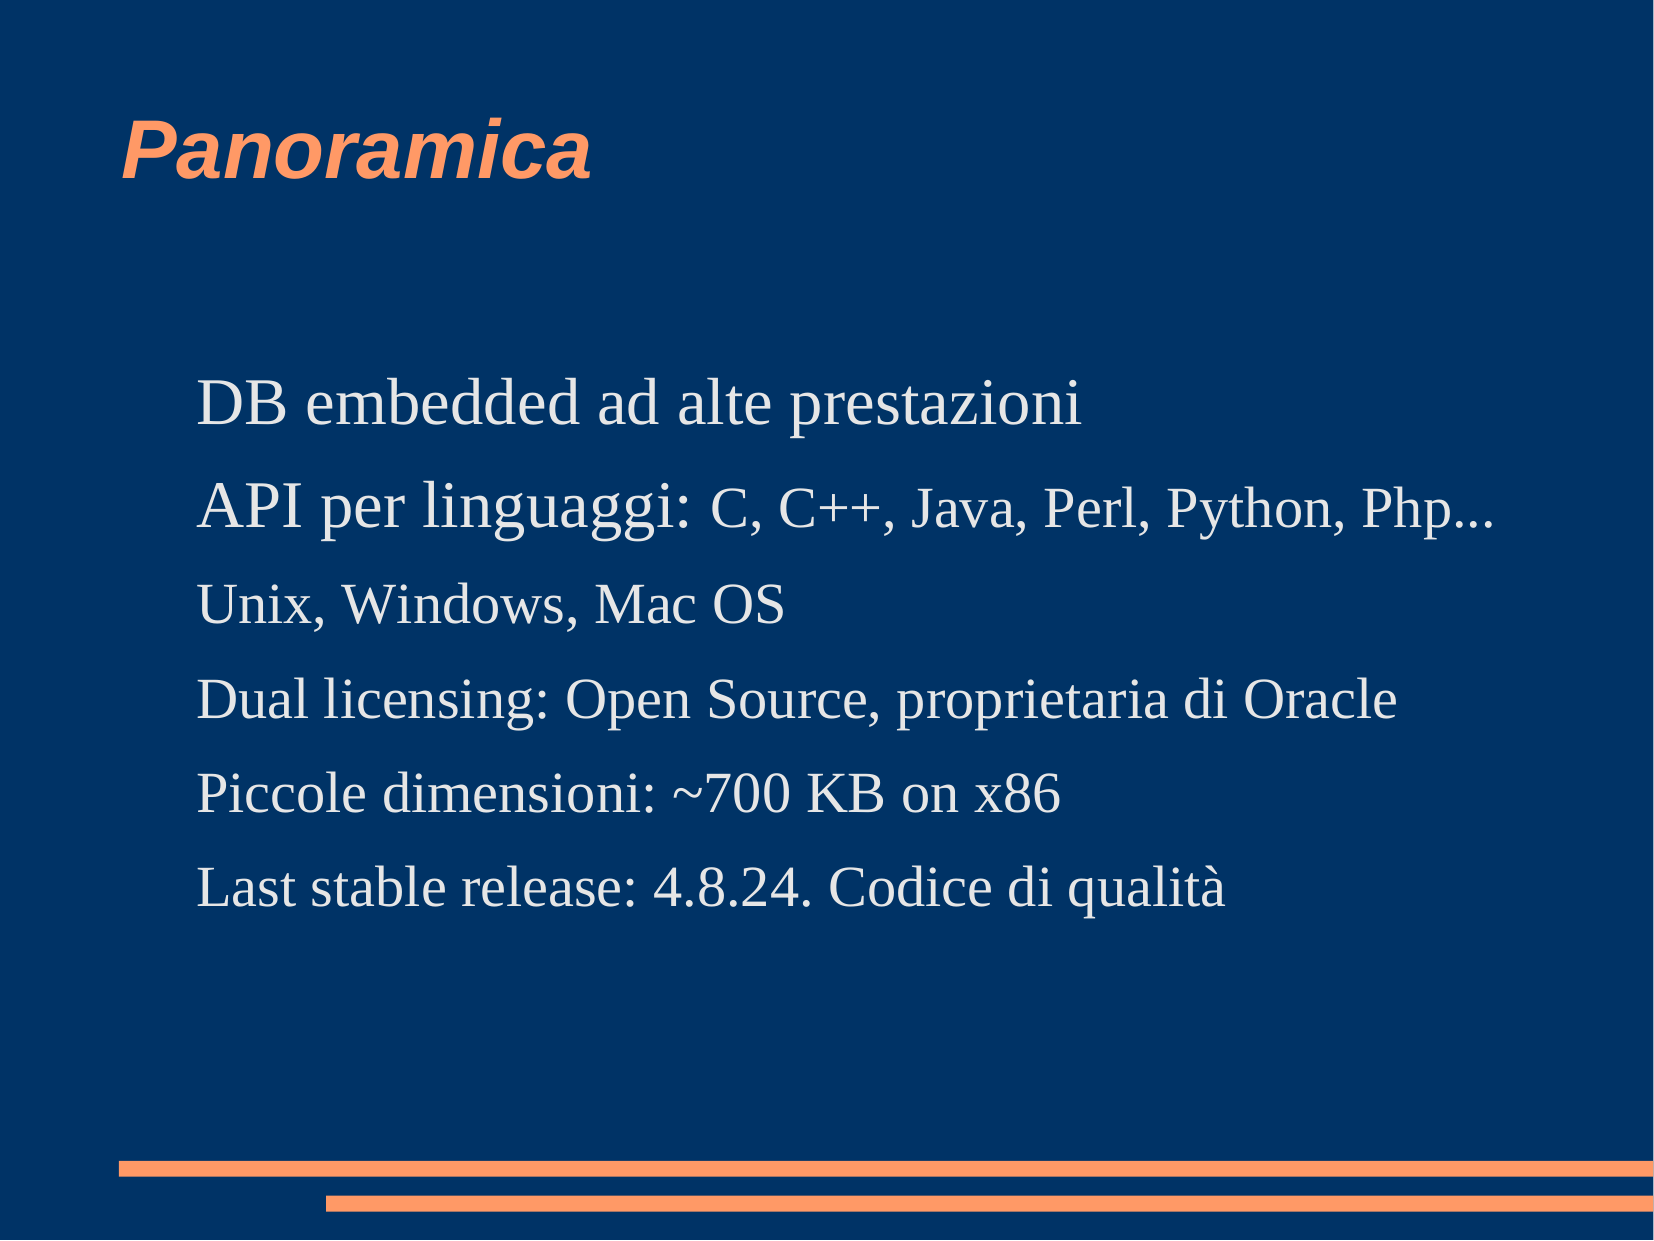

# Panoramica
DB embedded ad alte prestazioni
API per linguaggi: C, C++, Java, Perl, Python, Php...
Unix, Windows, Mac OS
Dual licensing: Open Source, proprietaria di Oracle
Piccole dimensioni: ~700 KB on x86
Last stable release: 4.8.24. Codice di qualità